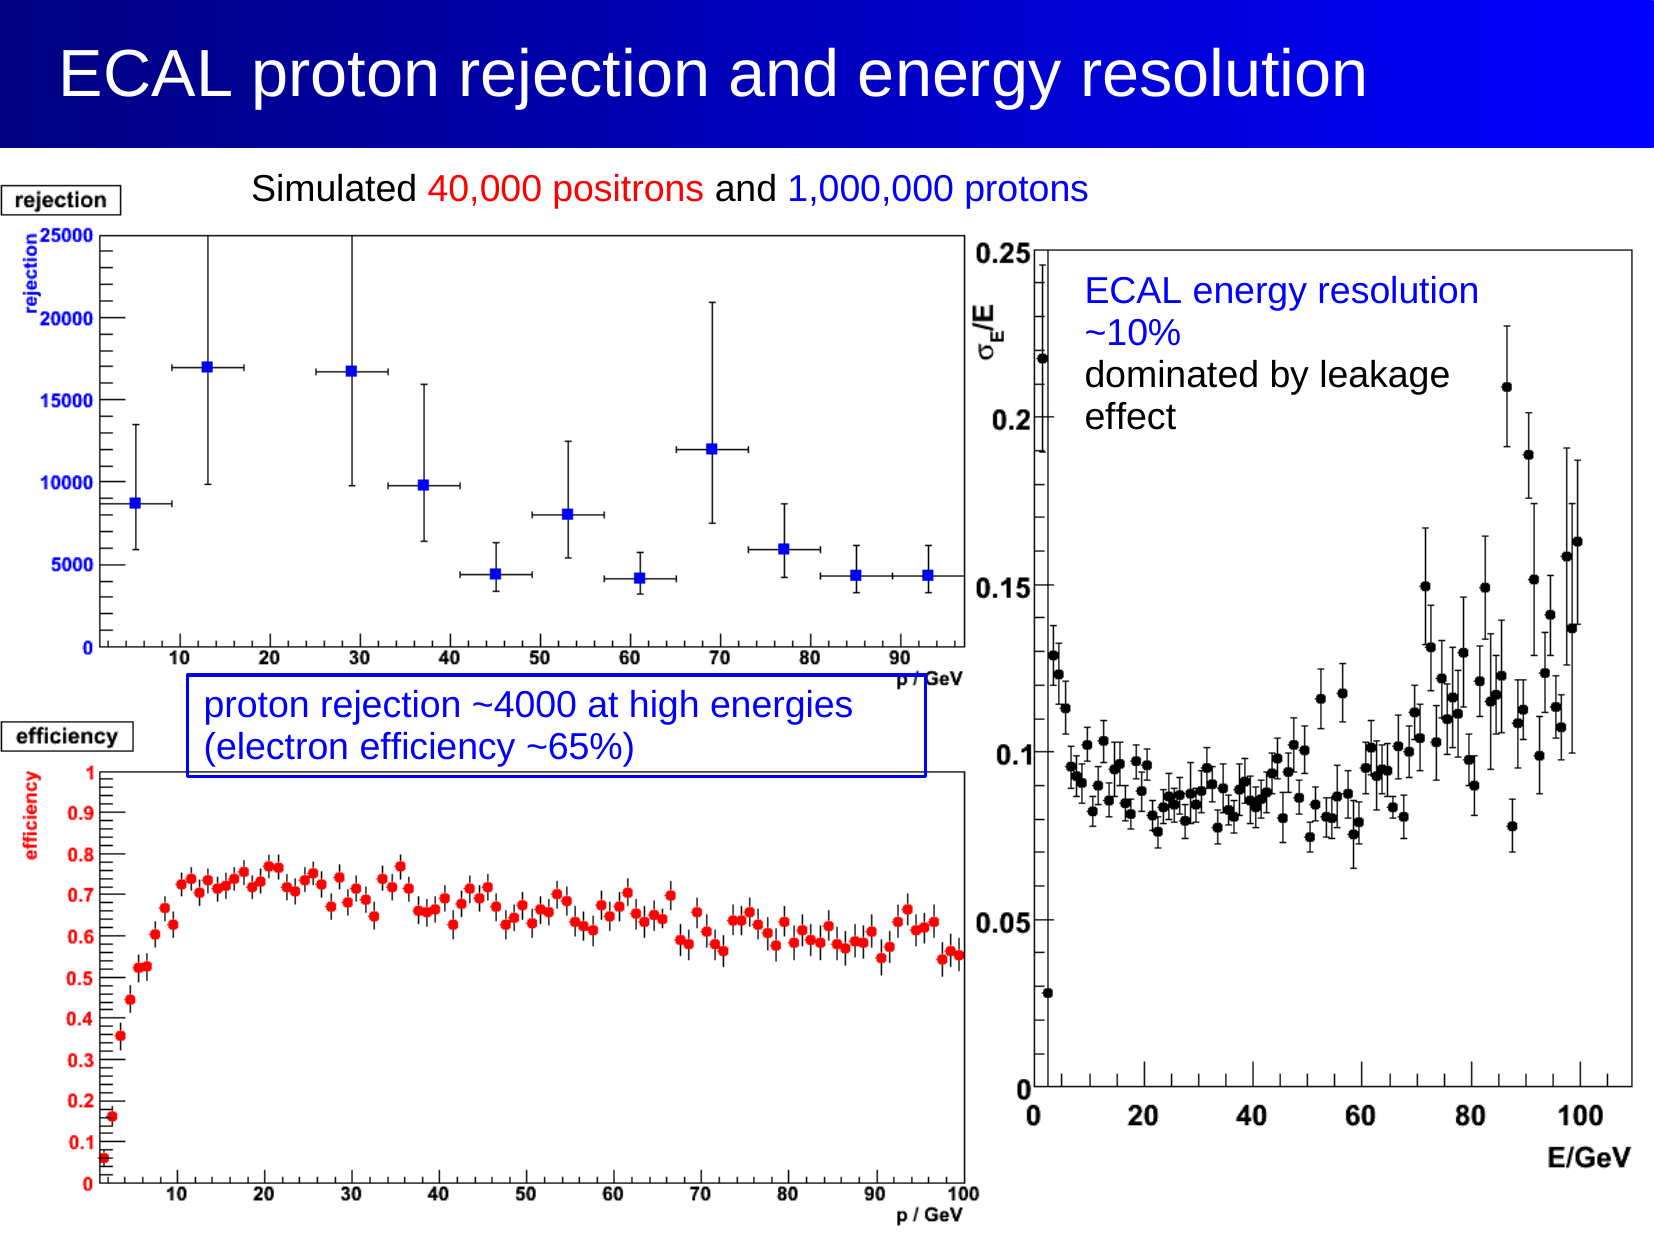

# ECAL proton rejection and energy resolution
Simulated 40,000 positrons and 1,000,000 protons
ECAL energy resolution ~10%
dominated by leakage effect
proton rejection ~4000 at high energies
(electron efficiency ~65%)